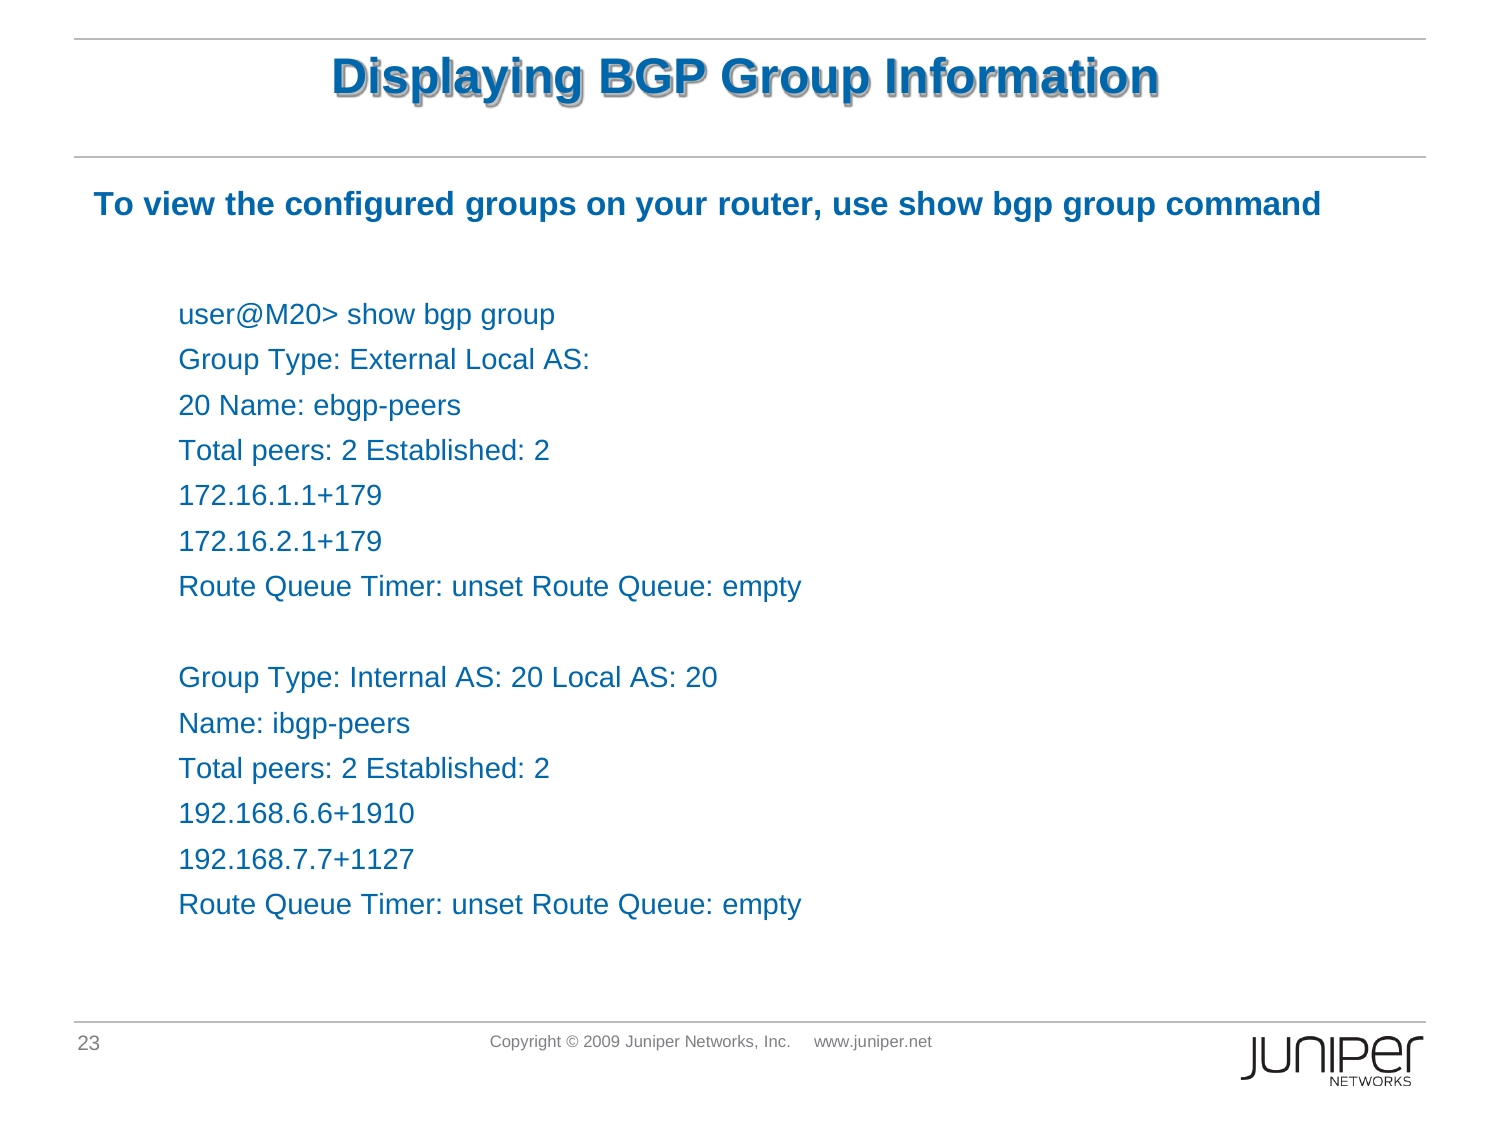

Displaying BGP Group Information
To view the configured groups on your router, use show bgp group command
user@M20> show bgp group Group Type: External Local AS: 20 Name: ebgp-peers
Total peers: 2 Established: 2
172.16.1.1+179
172.16.2.1+179
Route Queue Timer: unset Route Queue: empty
Group Type: Internal AS: 20 Local AS: 20
Name: ibgp-peers
Total peers: 2 Established: 2
192.168.6.6+1910
192.168.7.7+1127
Route Queue Timer: unset Route Queue: empty
Copyright © 2009 Juniper Networks, Inc.	www.juniper.net